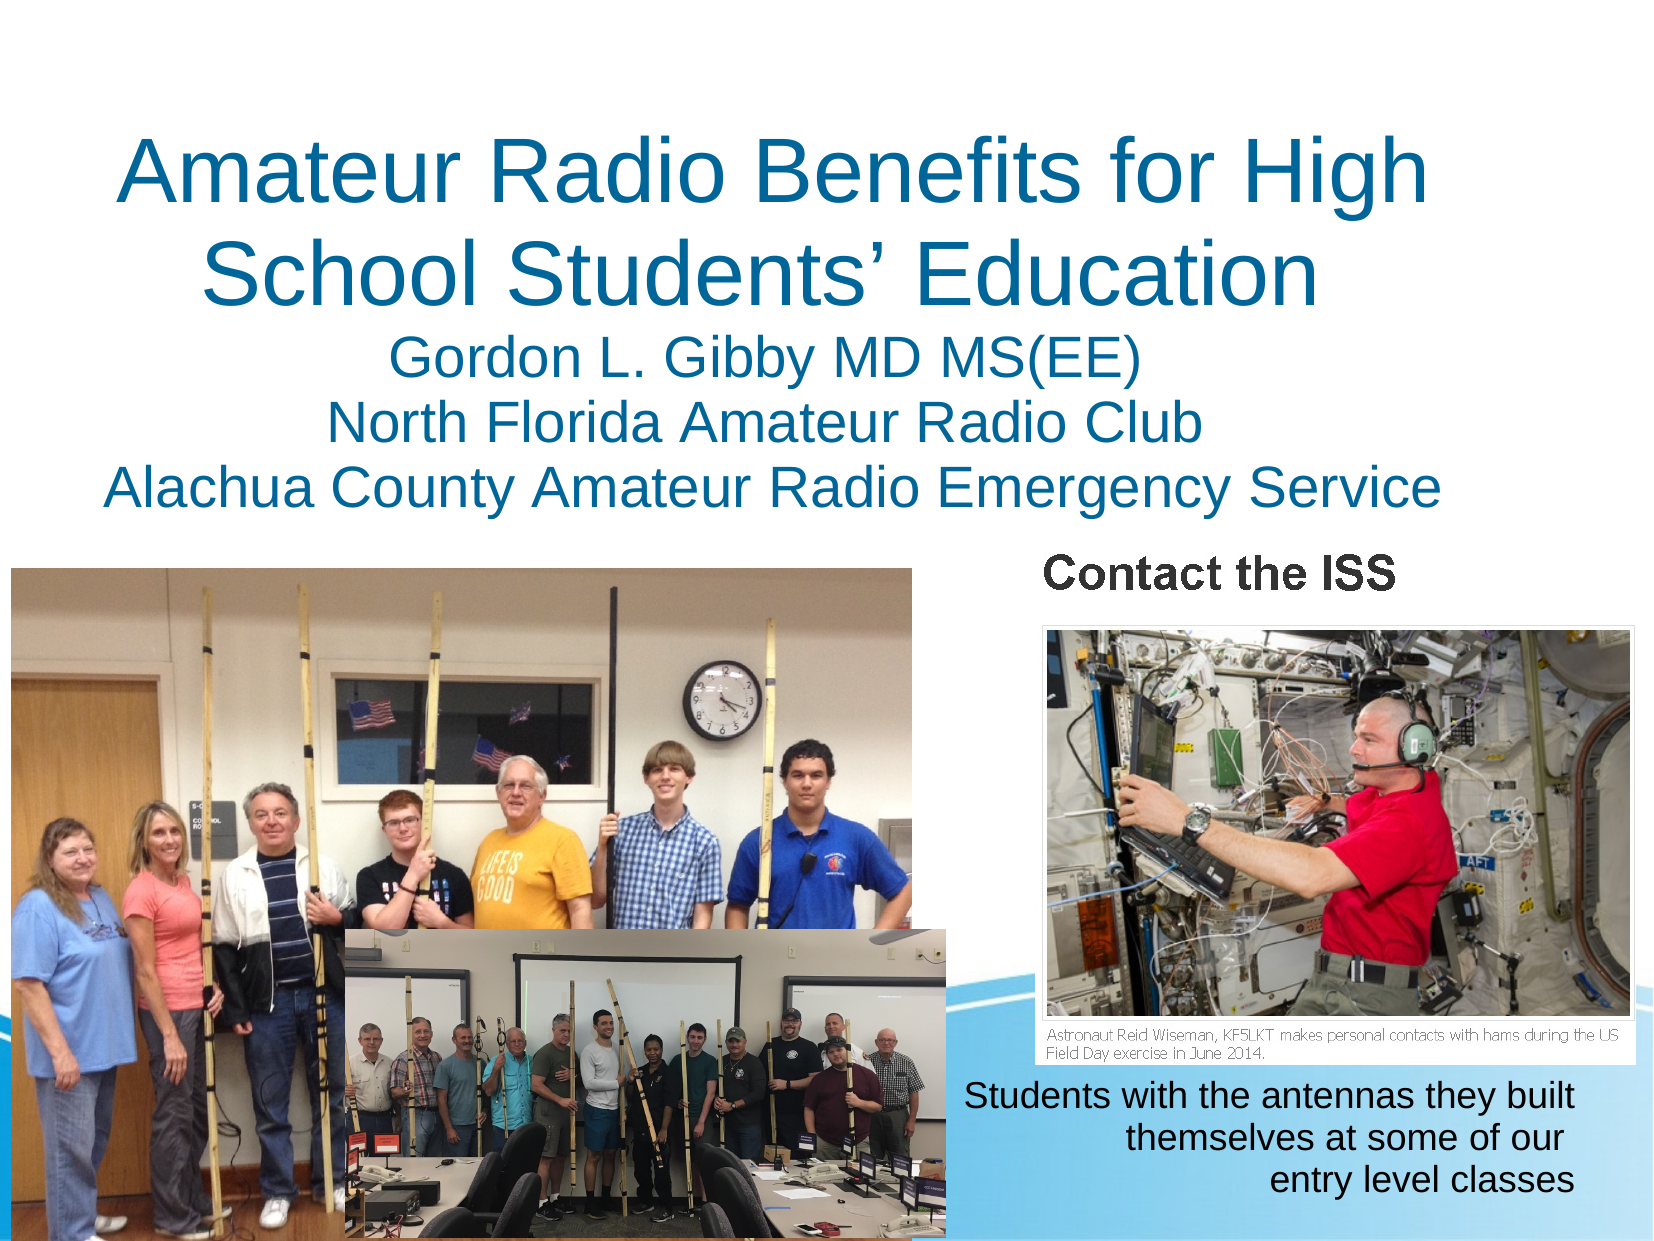

# Amateur Radio Benefits for High School Students’ Education Gordon L. Gibby MD MS(EE) North Florida Amateur Radio Club Alachua County Amateur Radio Emergency Service
Students with the antennas they built themselves at some of our
entry level classes